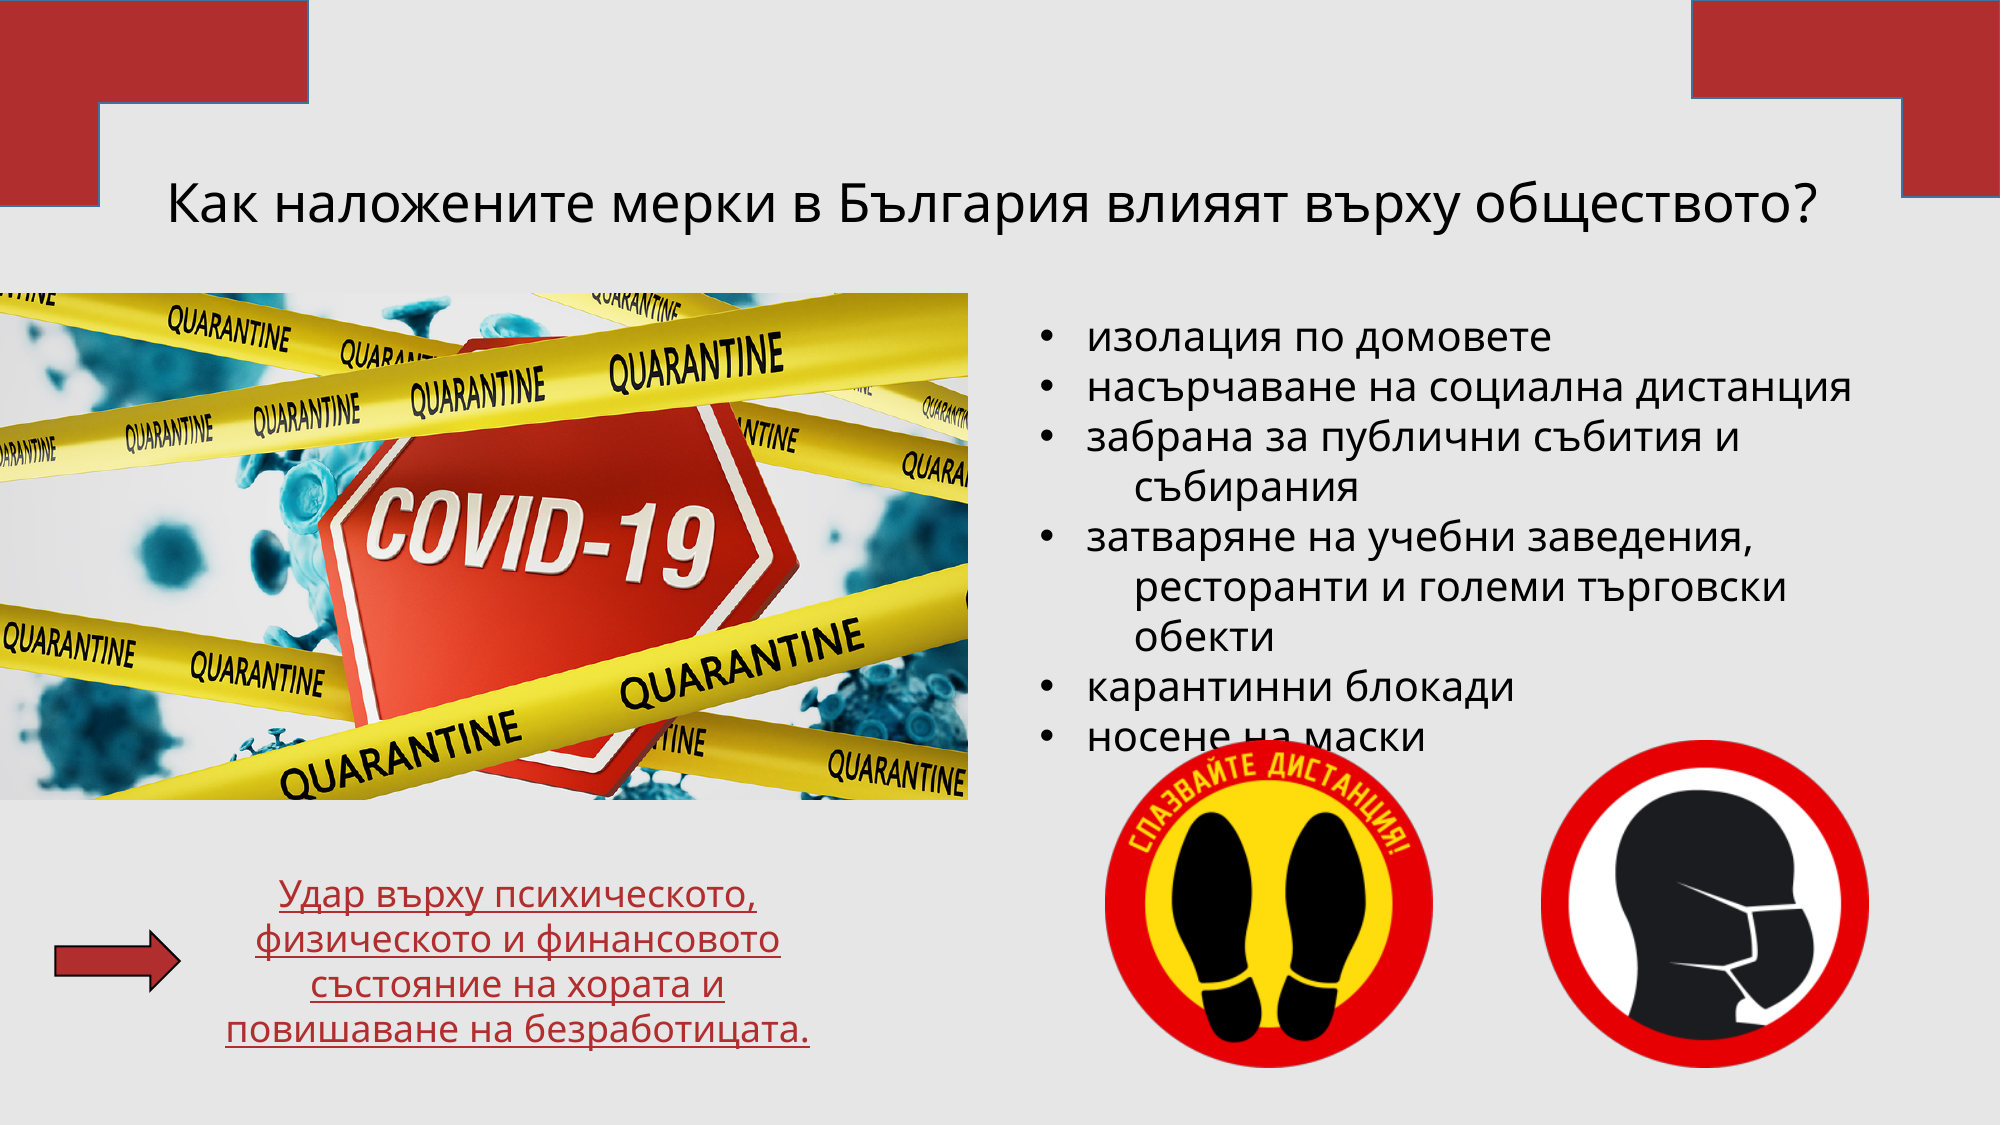

# Как наложените мерки в България влияят върху обществото?
изолация по домовете
насърчаване на социална дистанция
забрана за публични събития и събирания
затваряне на учебни заведения, ресторанти и големи търговски обекти
карантинни блокади
носене на маски
Удар върху психическото, физическото и финансовото състояние на хората и повишаване на безработицата.